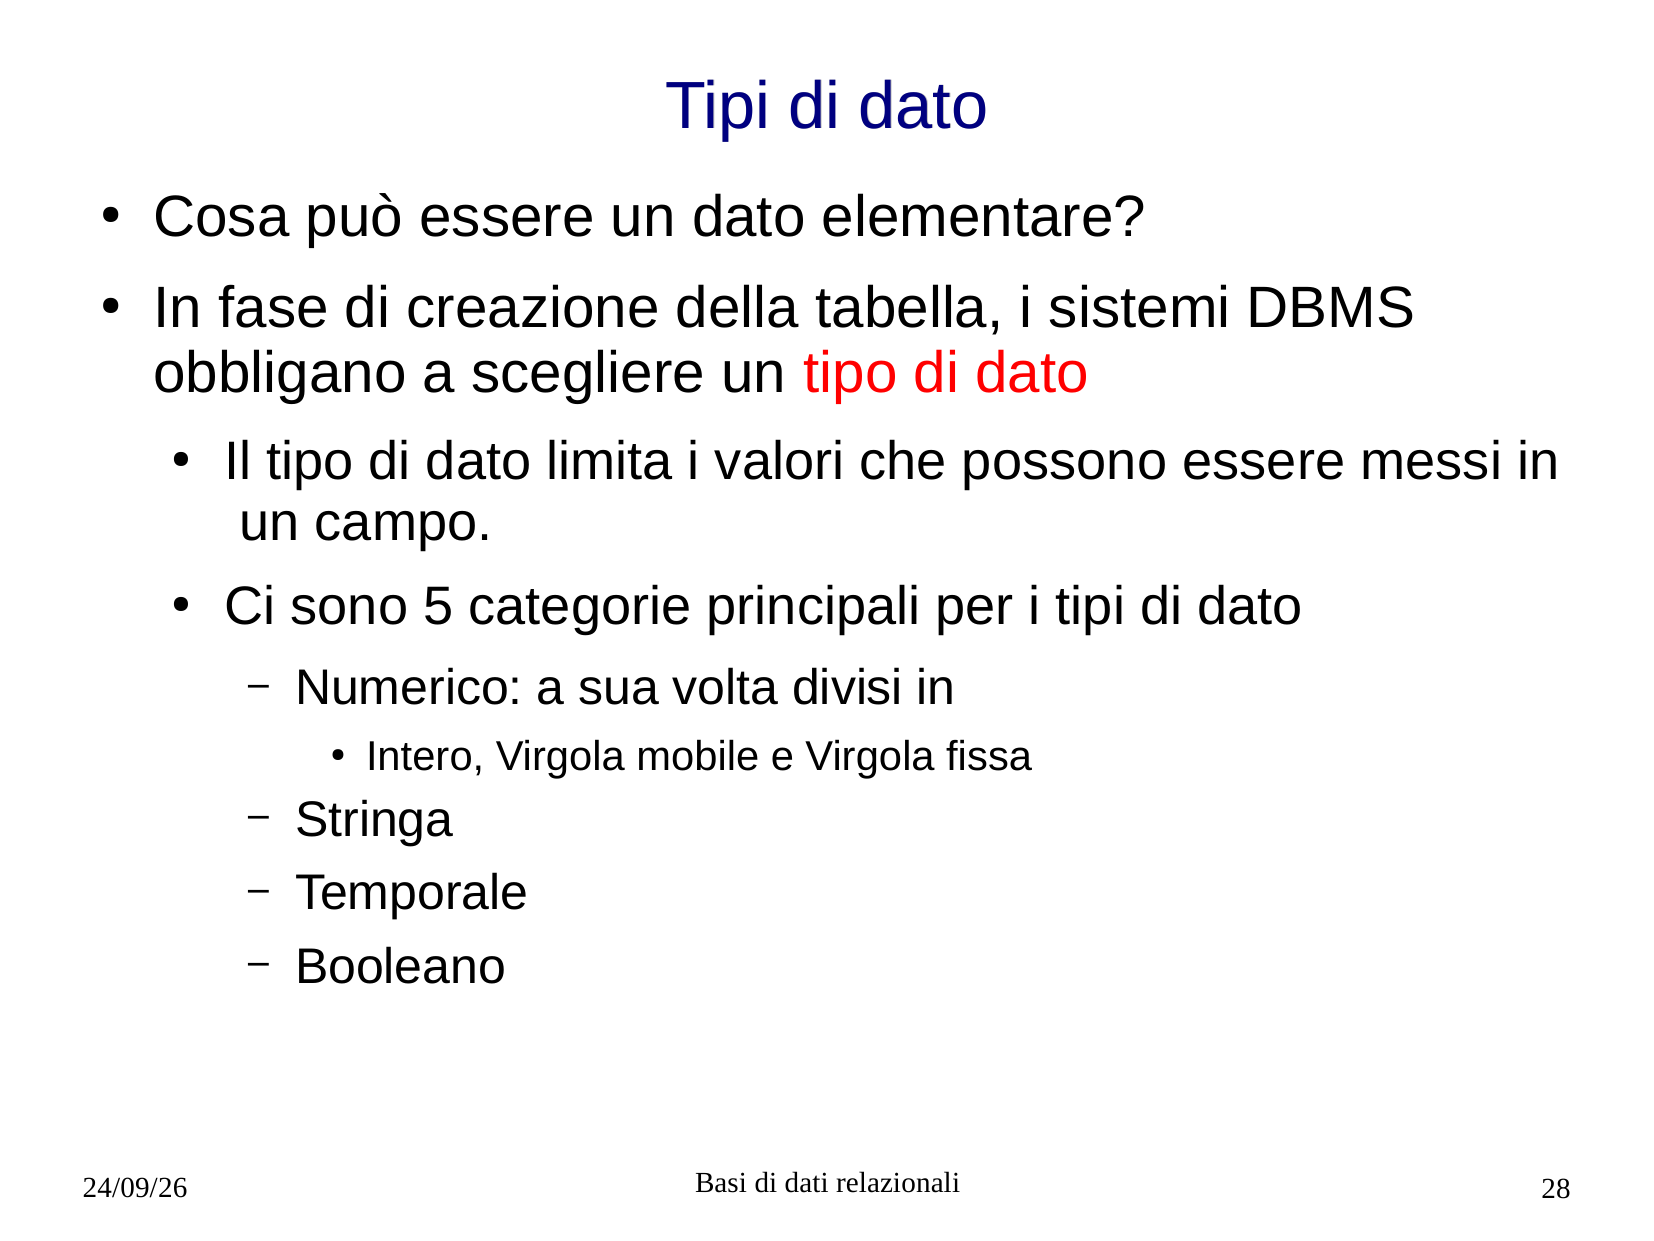

# Tipi di dato
Cosa può essere un dato elementare?
In fase di creazione della tabella, i sistemi DBMS obbligano a scegliere un tipo di dato
Il tipo di dato limita i valori che possono essere messi in un campo.
Ci sono 5 categorie principali per i tipi di dato
Numerico: a sua volta divisi in
Intero, Virgola mobile e Virgola fissa
Stringa
Temporale
Booleano